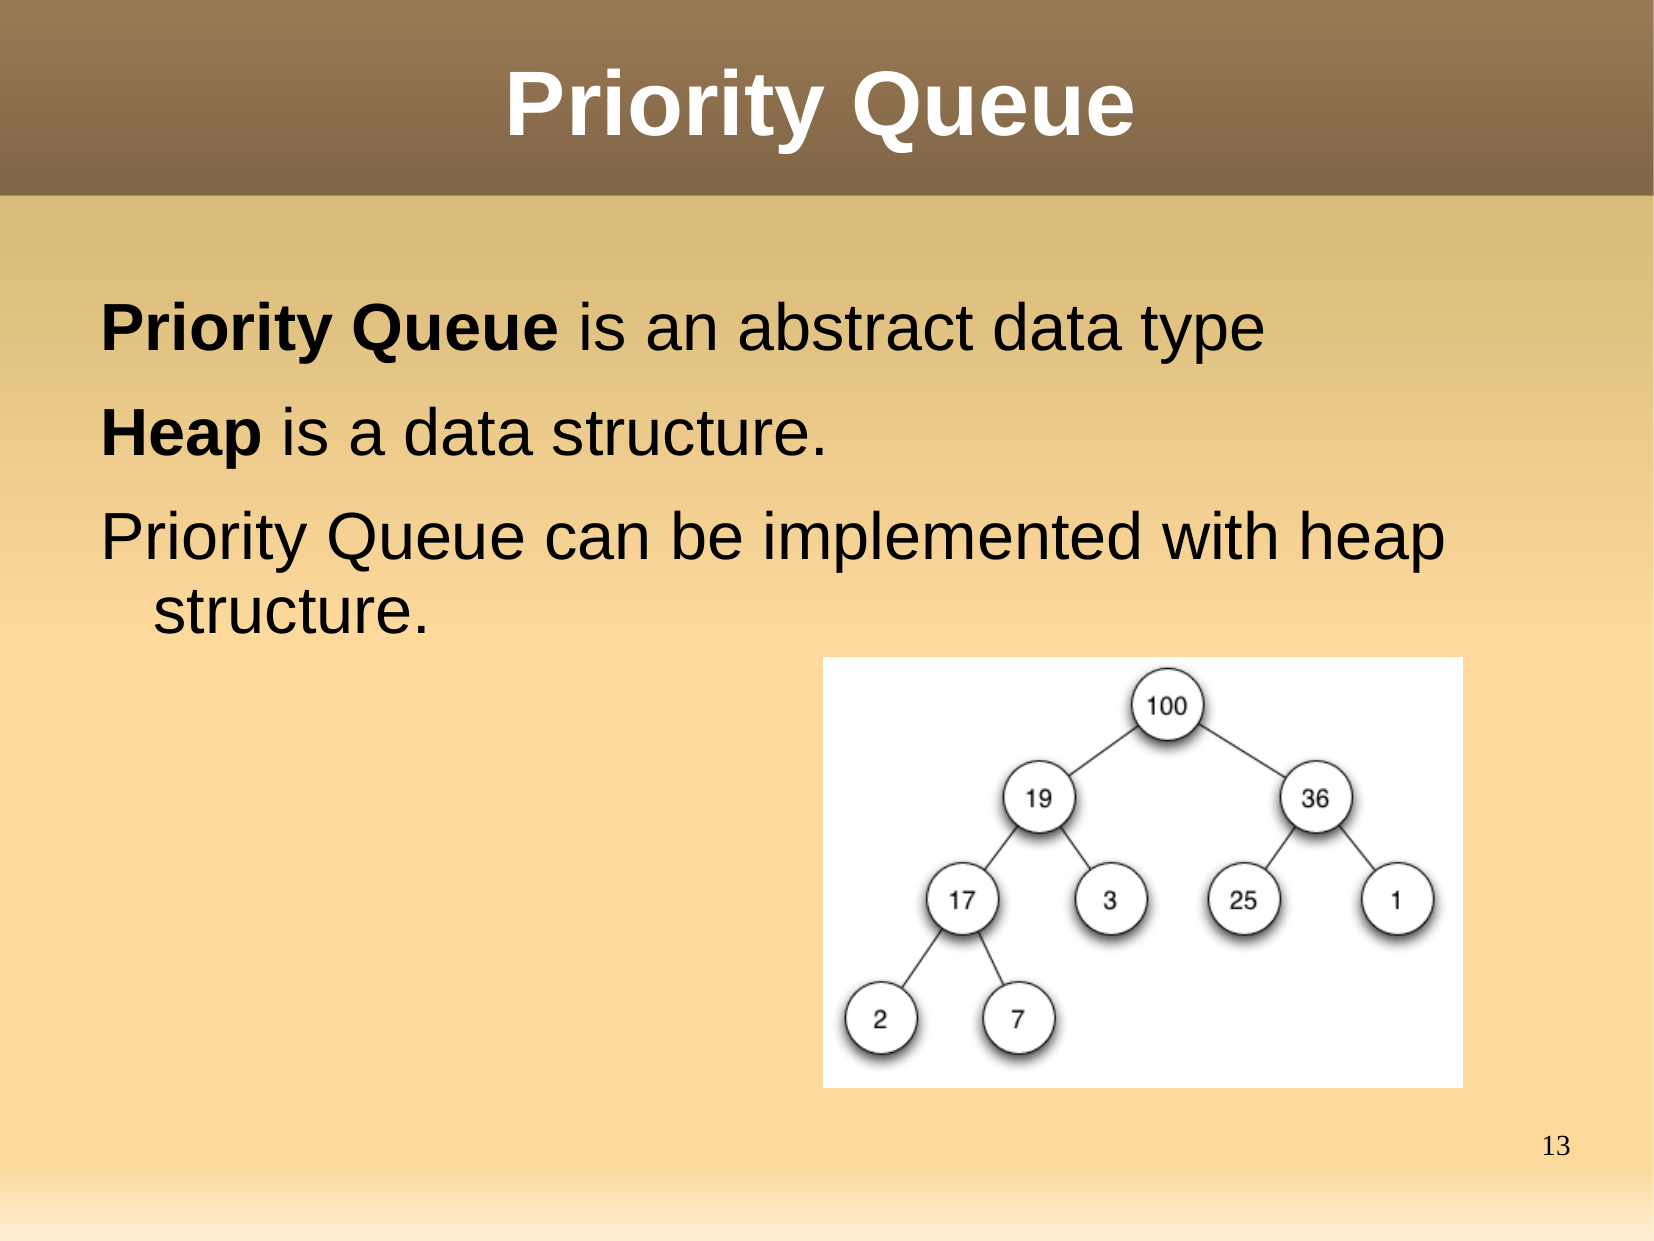

# Priority Queue
Priority Queue is an abstract data type
Heap is a data structure.
Priority Queue can be implemented with heap structure.
13